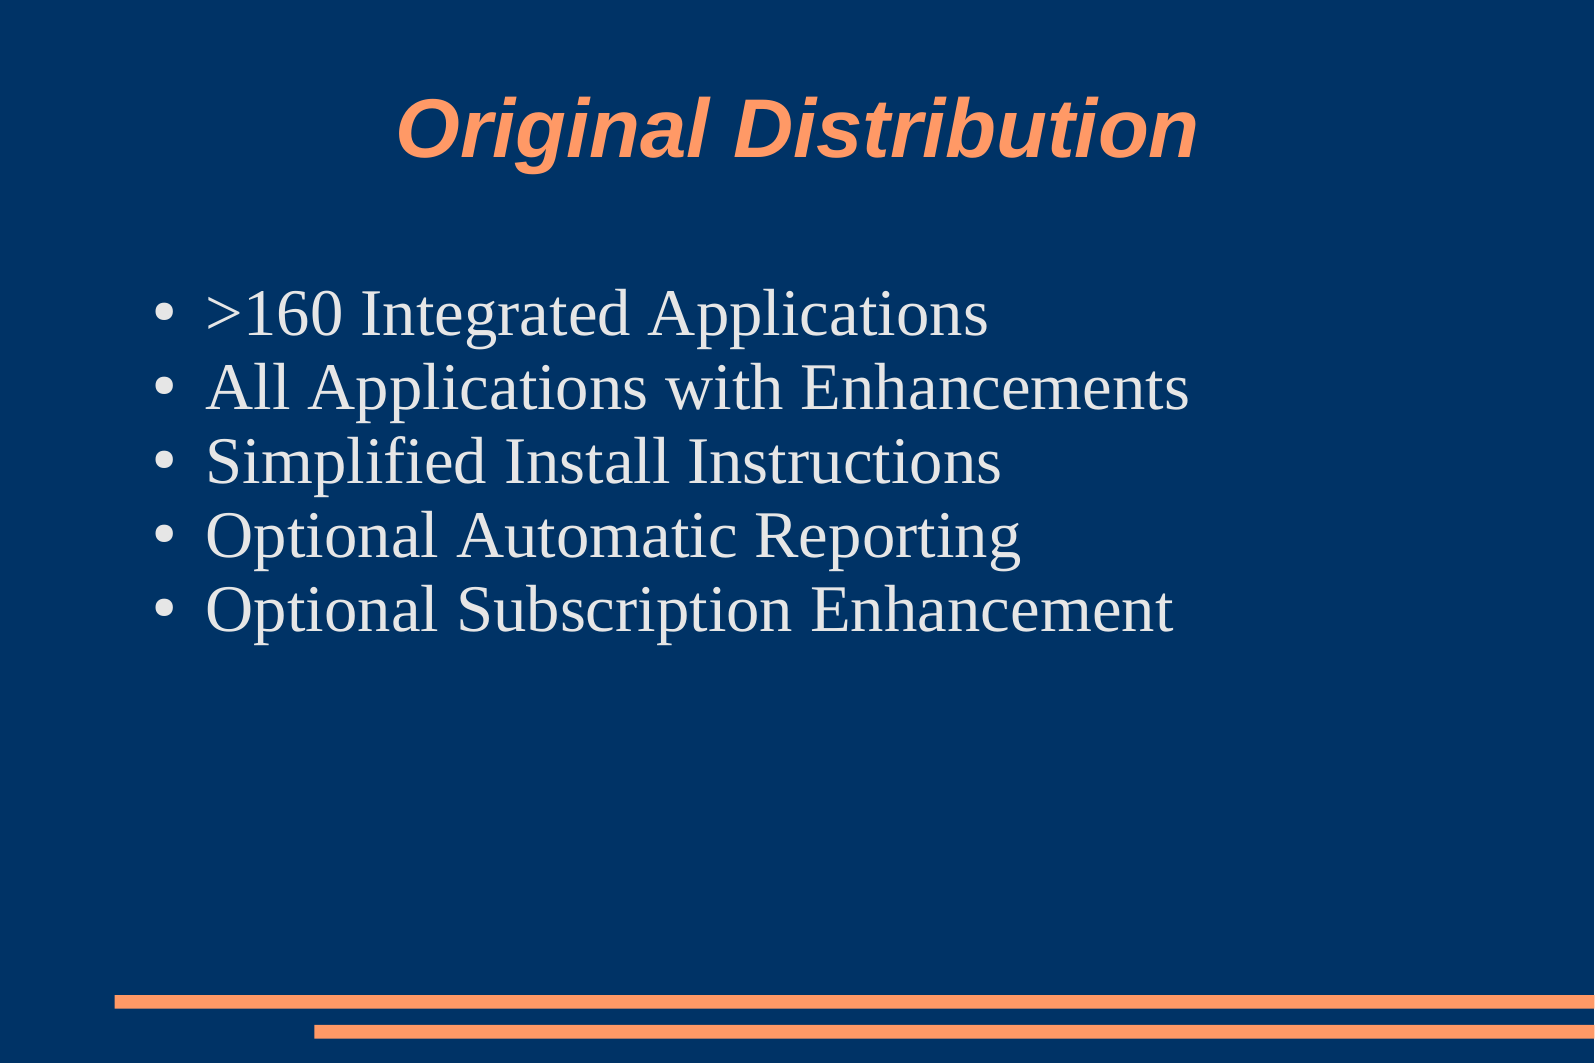

# Original Distribution
>160 Integrated Applications
All Applications with Enhancements
Simplified Install Instructions
Optional Automatic Reporting
Optional Subscription Enhancement